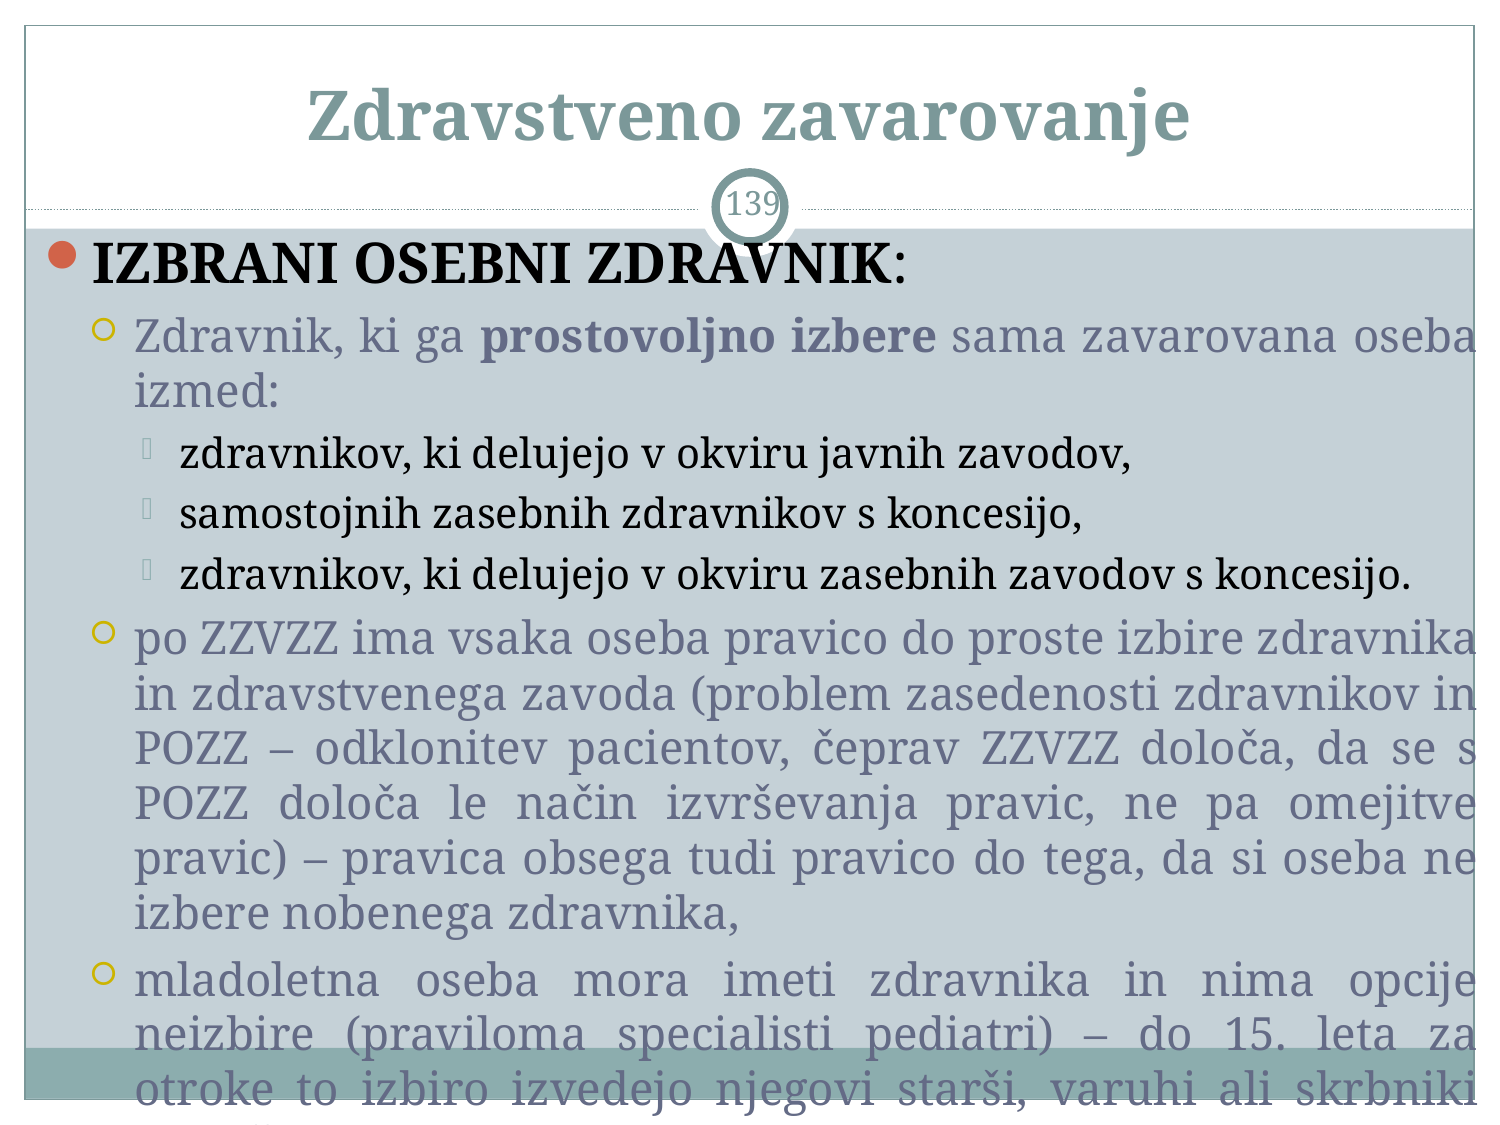

# Zdravstveno zavarovanje
IZBRANI OSEBNI ZDRAVNIK:
Zdravnik, ki ga prostovoljno izbere sama zavarovana oseba izmed:
zdravnikov, ki delujejo v okviru javnih zavodov,
samostojnih zasebnih zdravnikov s koncesijo,
zdravnikov, ki delujejo v okviru zasebnih zavodov s koncesijo.
po ZZVZZ ima vsaka oseba pravico do proste izbire zdravnika in zdravstvenega zavoda (problem zasedenosti zdravnikov in POZZ – odklonitev pacientov, čeprav ZZVZZ določa, da se s POZZ določa le način izvrševanja pravic, ne pa omejitve pravic) – pravica obsega tudi pravico do tega, da si oseba ne izbere nobenega zdravnika,
mladoletna oseba mora imeti zdravnika in nima opcije neizbire (praviloma specialisti pediatri) – do 15. leta za otroke to izbiro izvedejo njegovi starši, varuhi ali skrbniki (162. člen POZZ).